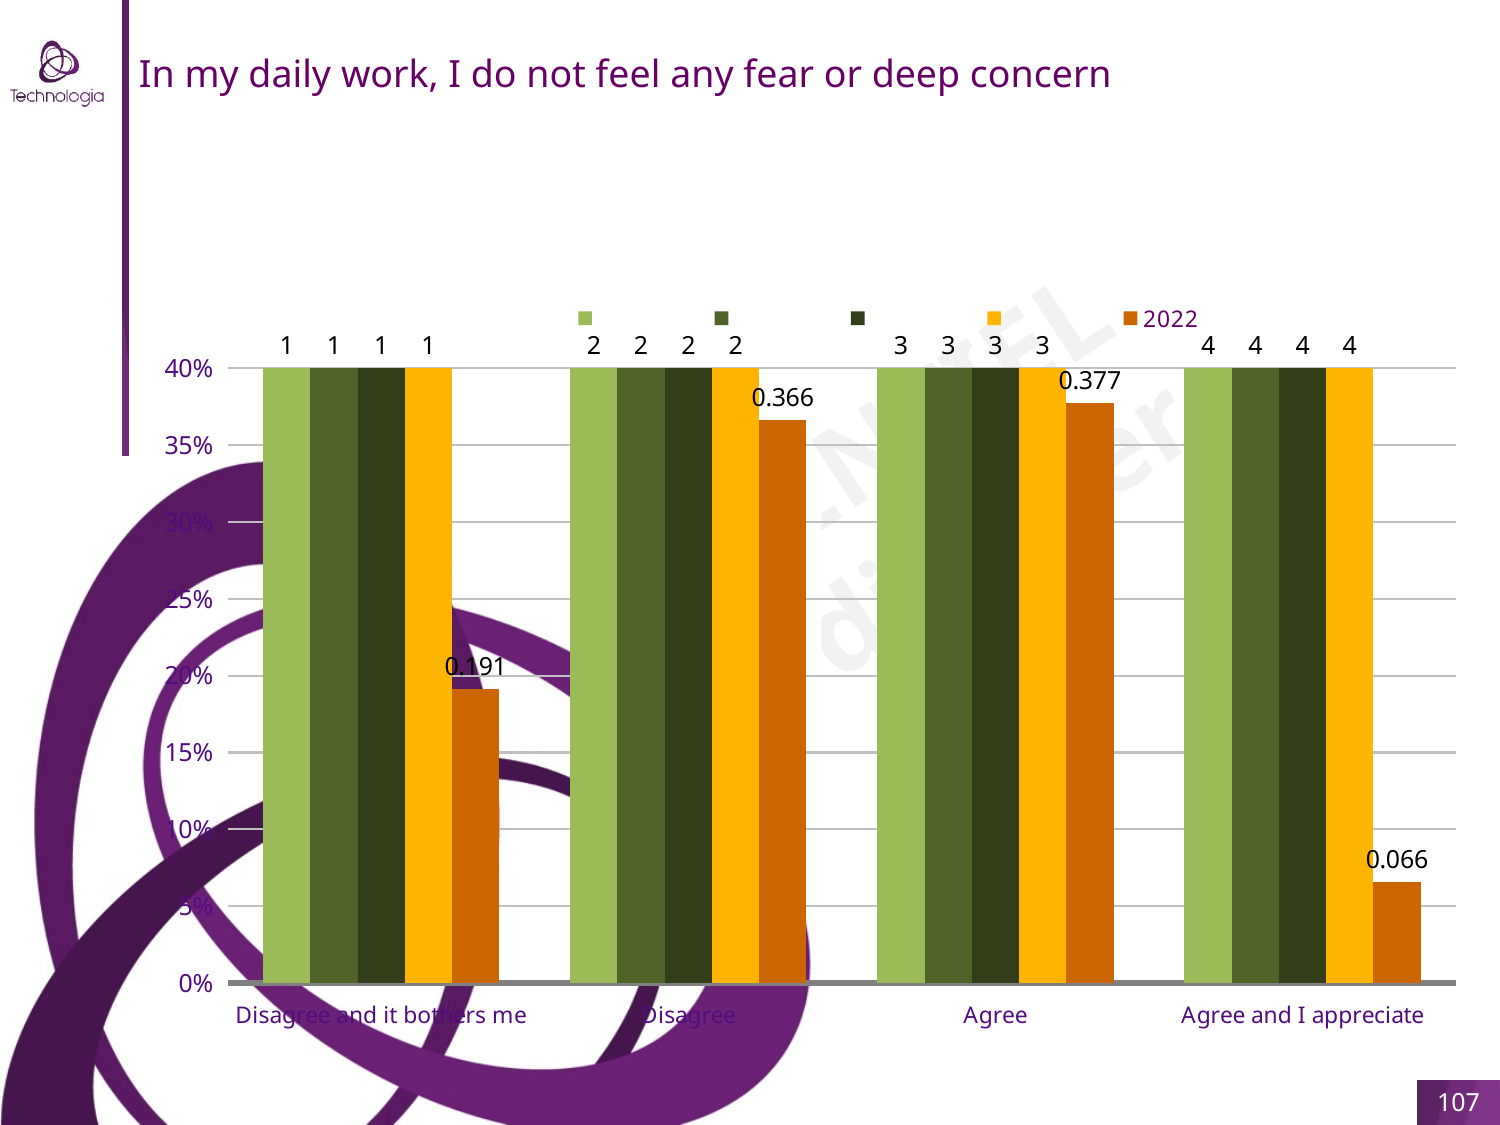

# In my daily work, I do not feel any fear or deep concern
[unsupported chart]